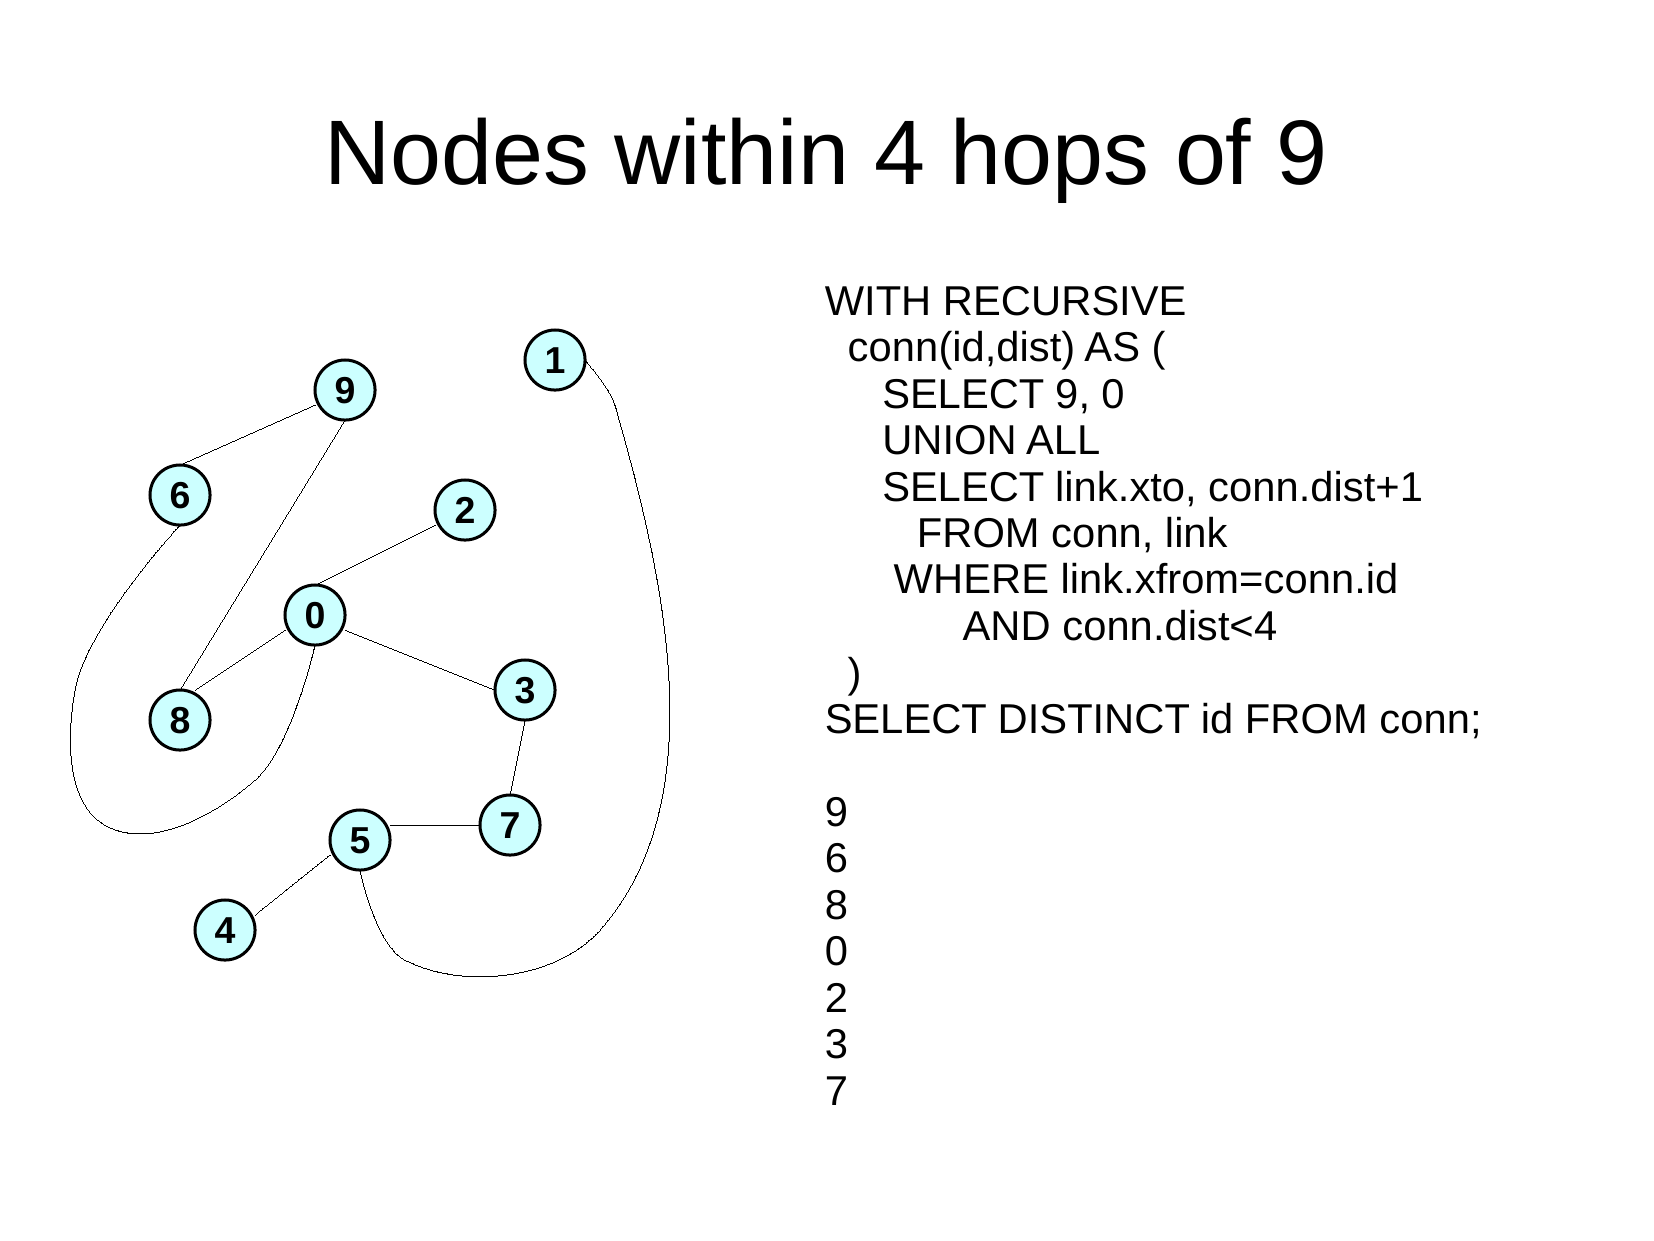

# Nodes within 4 hops of 9
WITH RECURSIVE
 conn(id,dist) AS (
 SELECT 9, 0
 UNION ALL
 SELECT link.xto, conn.dist+1
 FROM conn, link
 WHERE link.xfrom=conn.id
 AND conn.dist<4
 )
SELECT DISTINCT id FROM conn;
9
6
8
0
2
3
7
1
9
6
2
0
3
8
7
5
4